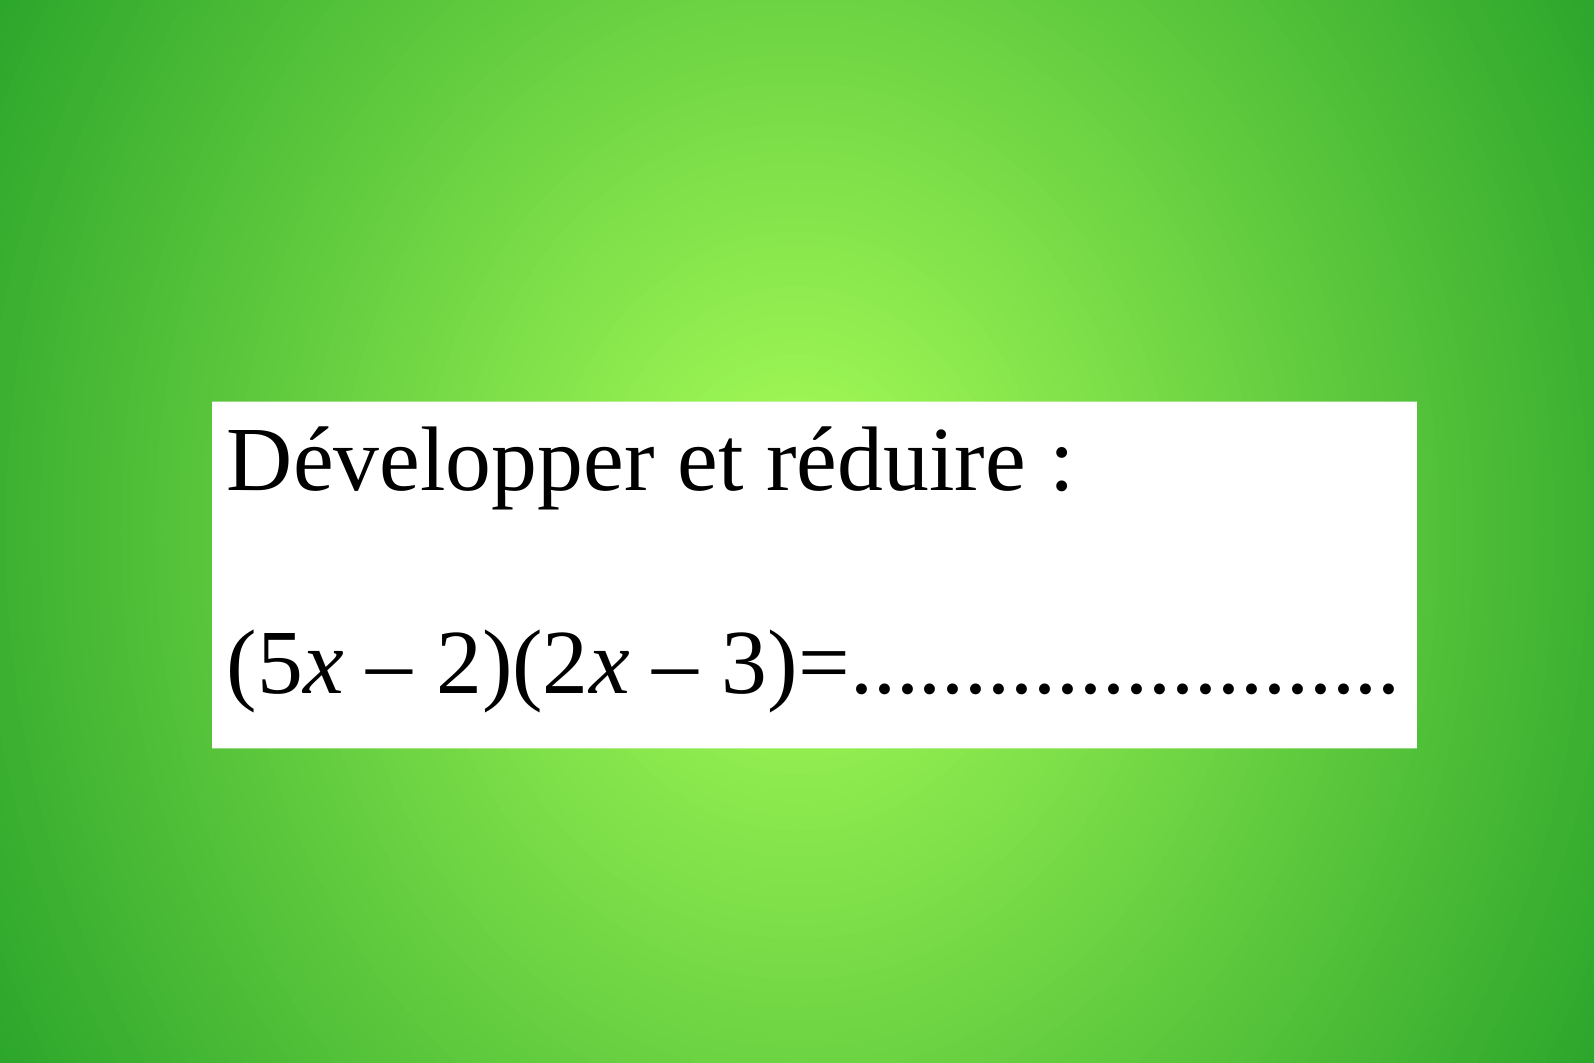

Développer et réduire :
(5x – 2)(2x – 3)=........................